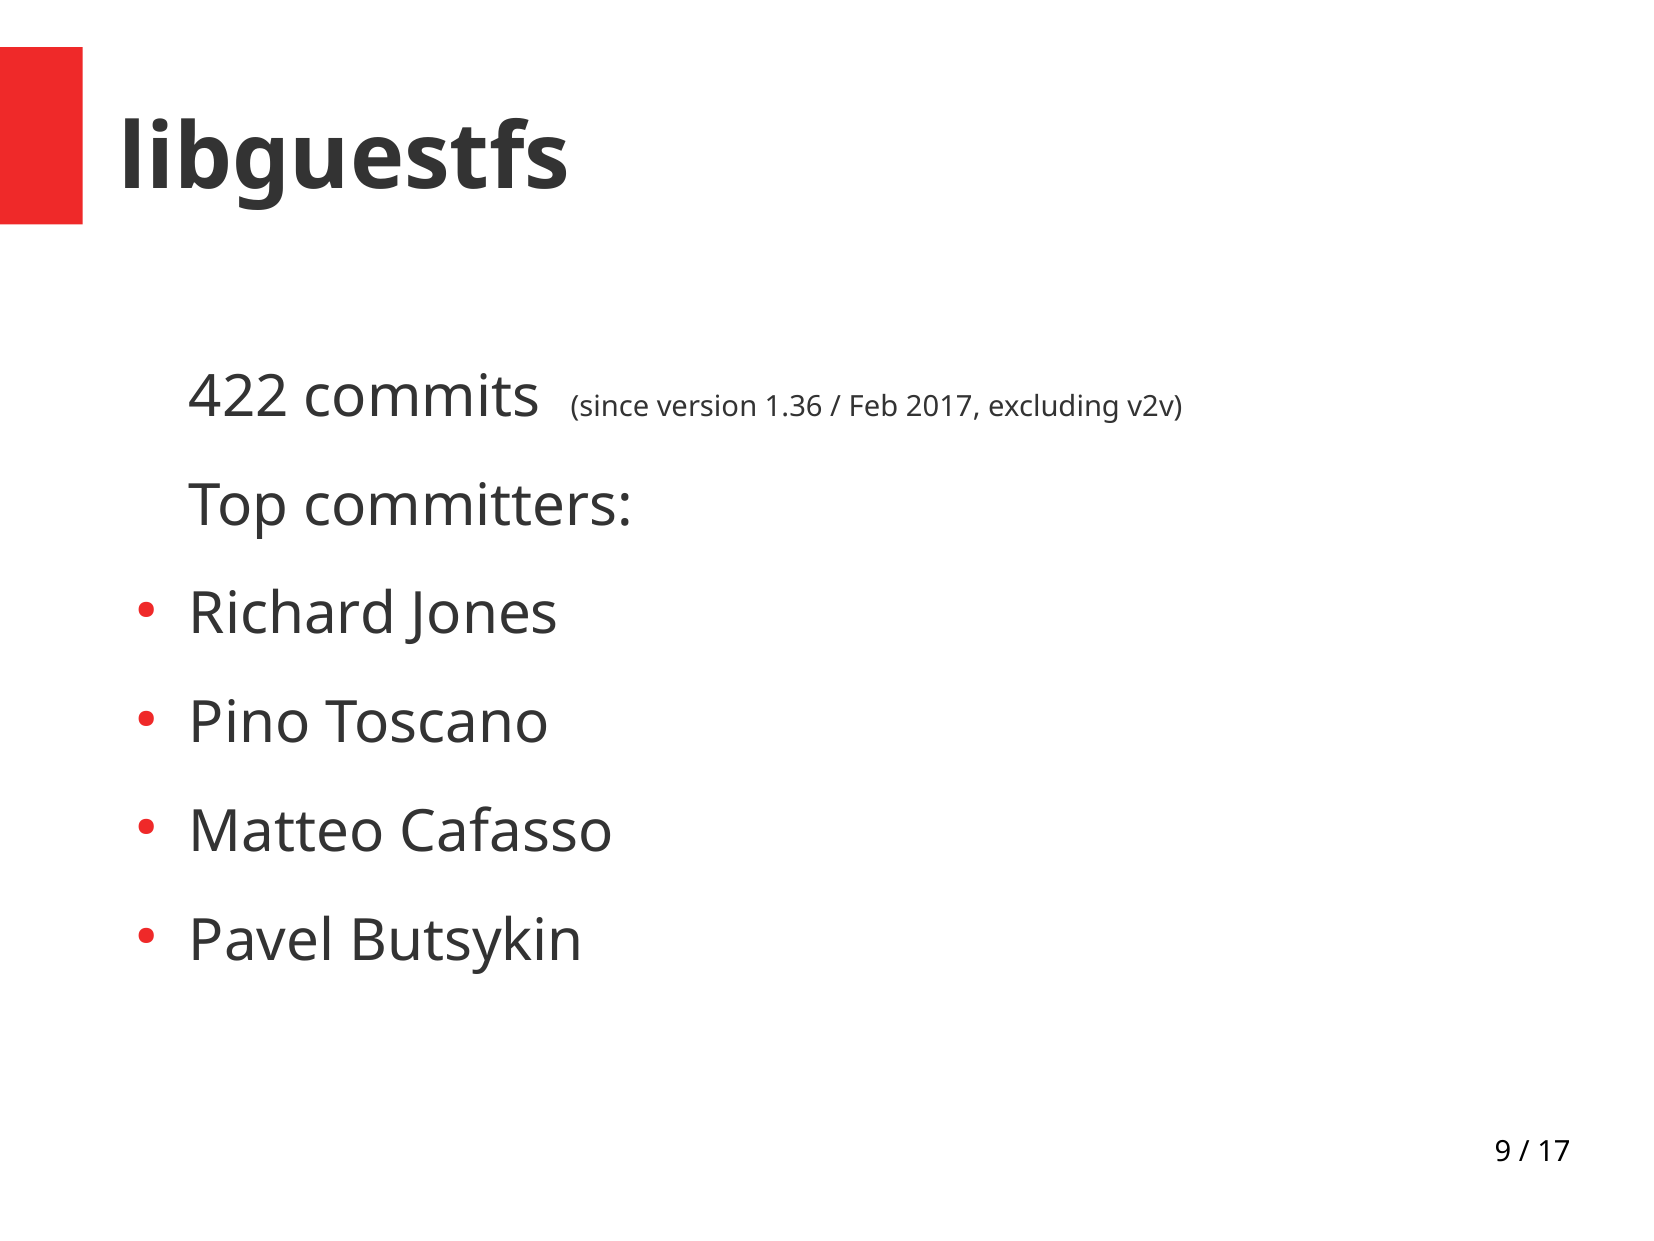

# libguestfs
422 commits (since version 1.36 / Feb 2017, excluding v2v)
Top committers:
Richard Jones
Pino Toscano
Matteo Cafasso
Pavel Butsykin
9